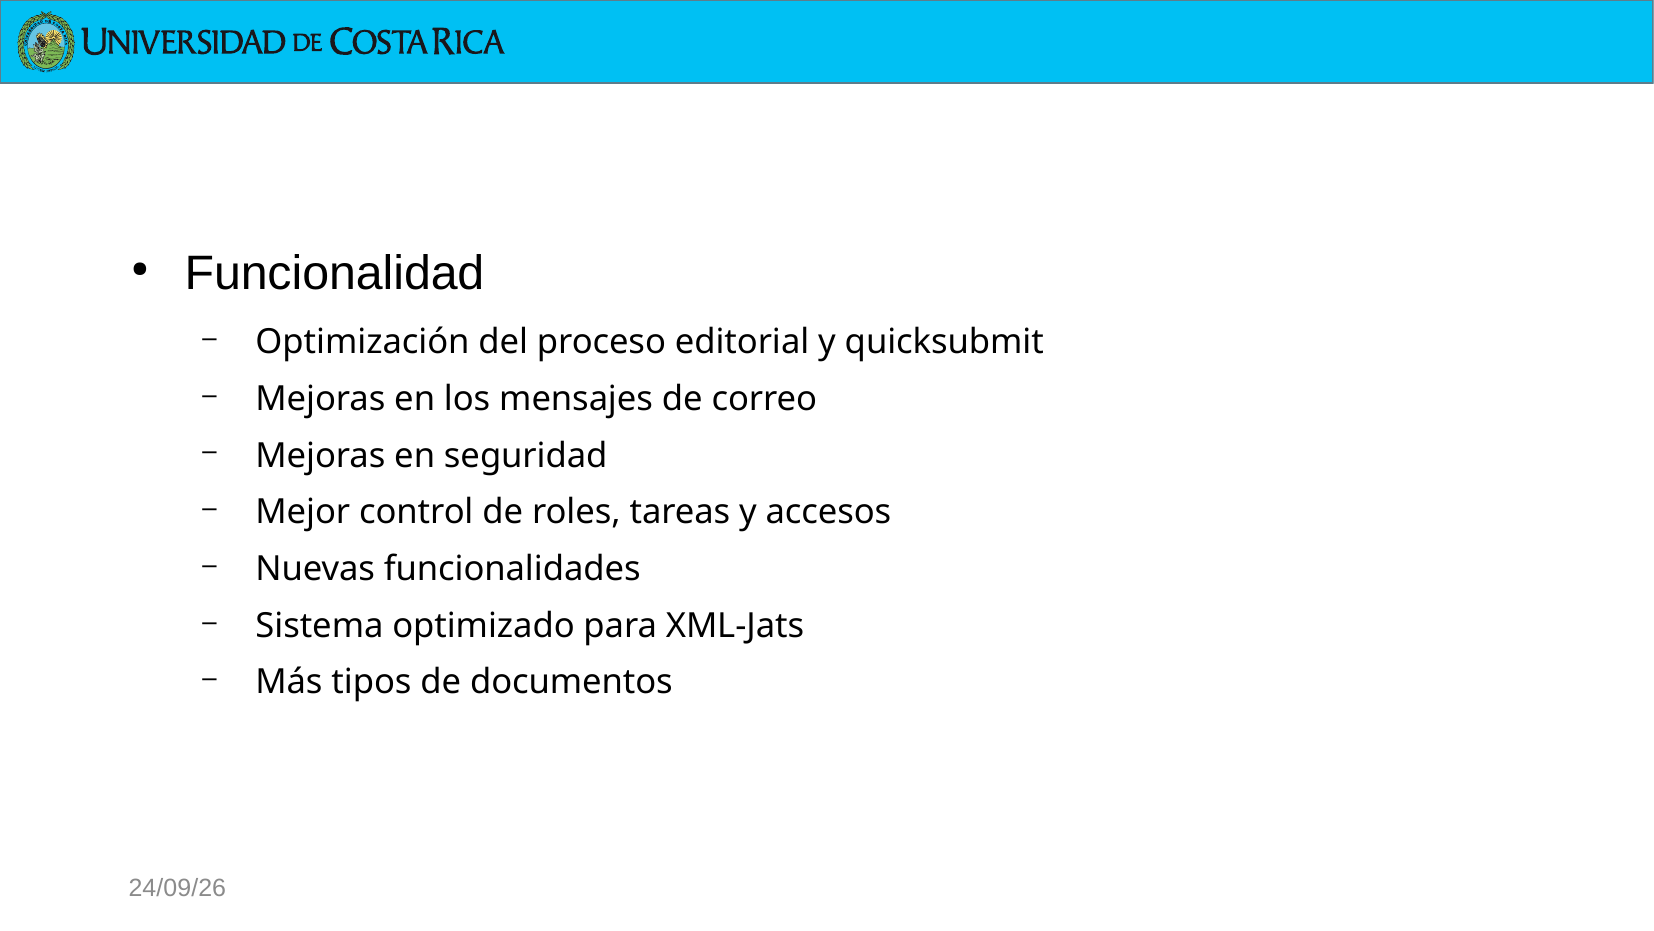

# Funcionalidad
Optimización del proceso editorial y quicksubmit
Mejoras en los mensajes de correo
Mejoras en seguridad
Mejor control de roles, tareas y accesos
Nuevas funcionalidades
Sistema optimizado para XML-Jats
Más tipos de documentos